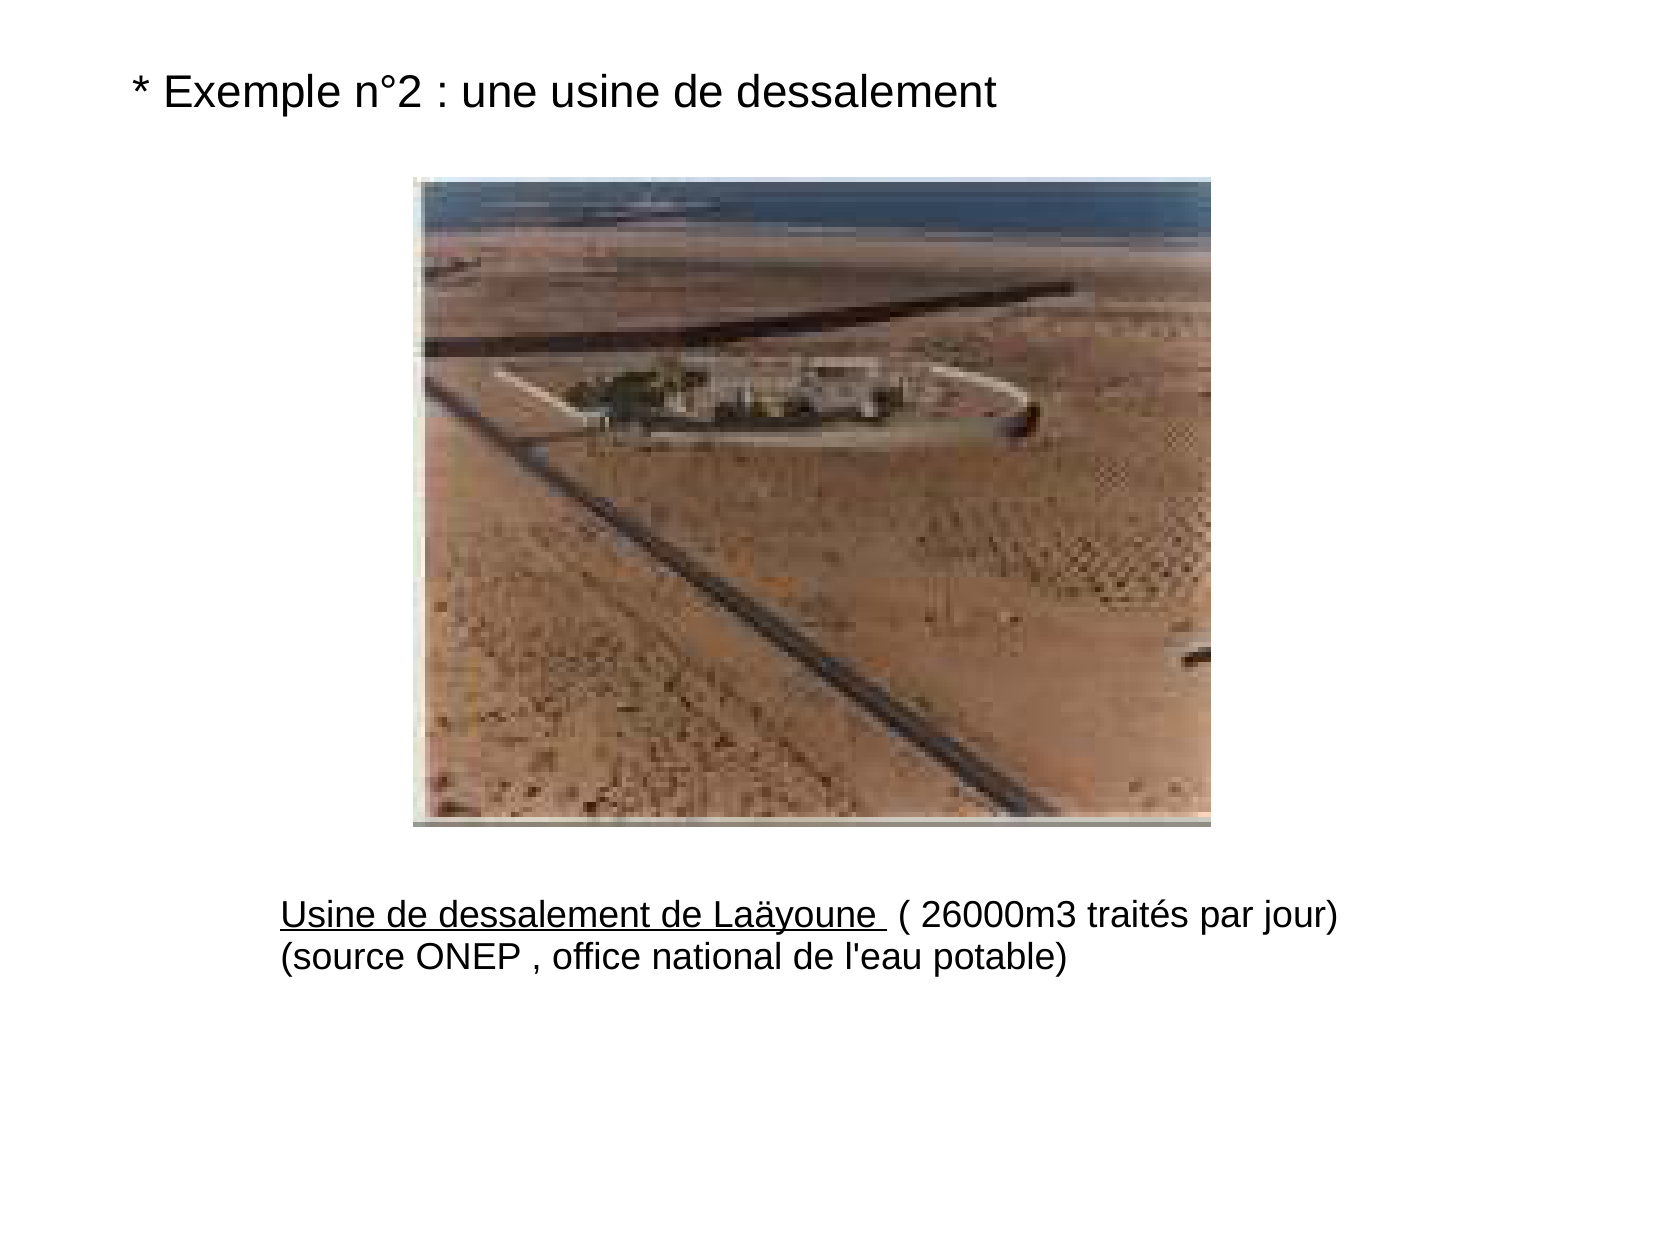

* Exemple n°2 : une usine de dessalement
Usine de dessalement de Laäyoune ( 26000m3 traités par jour)
(source ONEP , office national de l'eau potable)